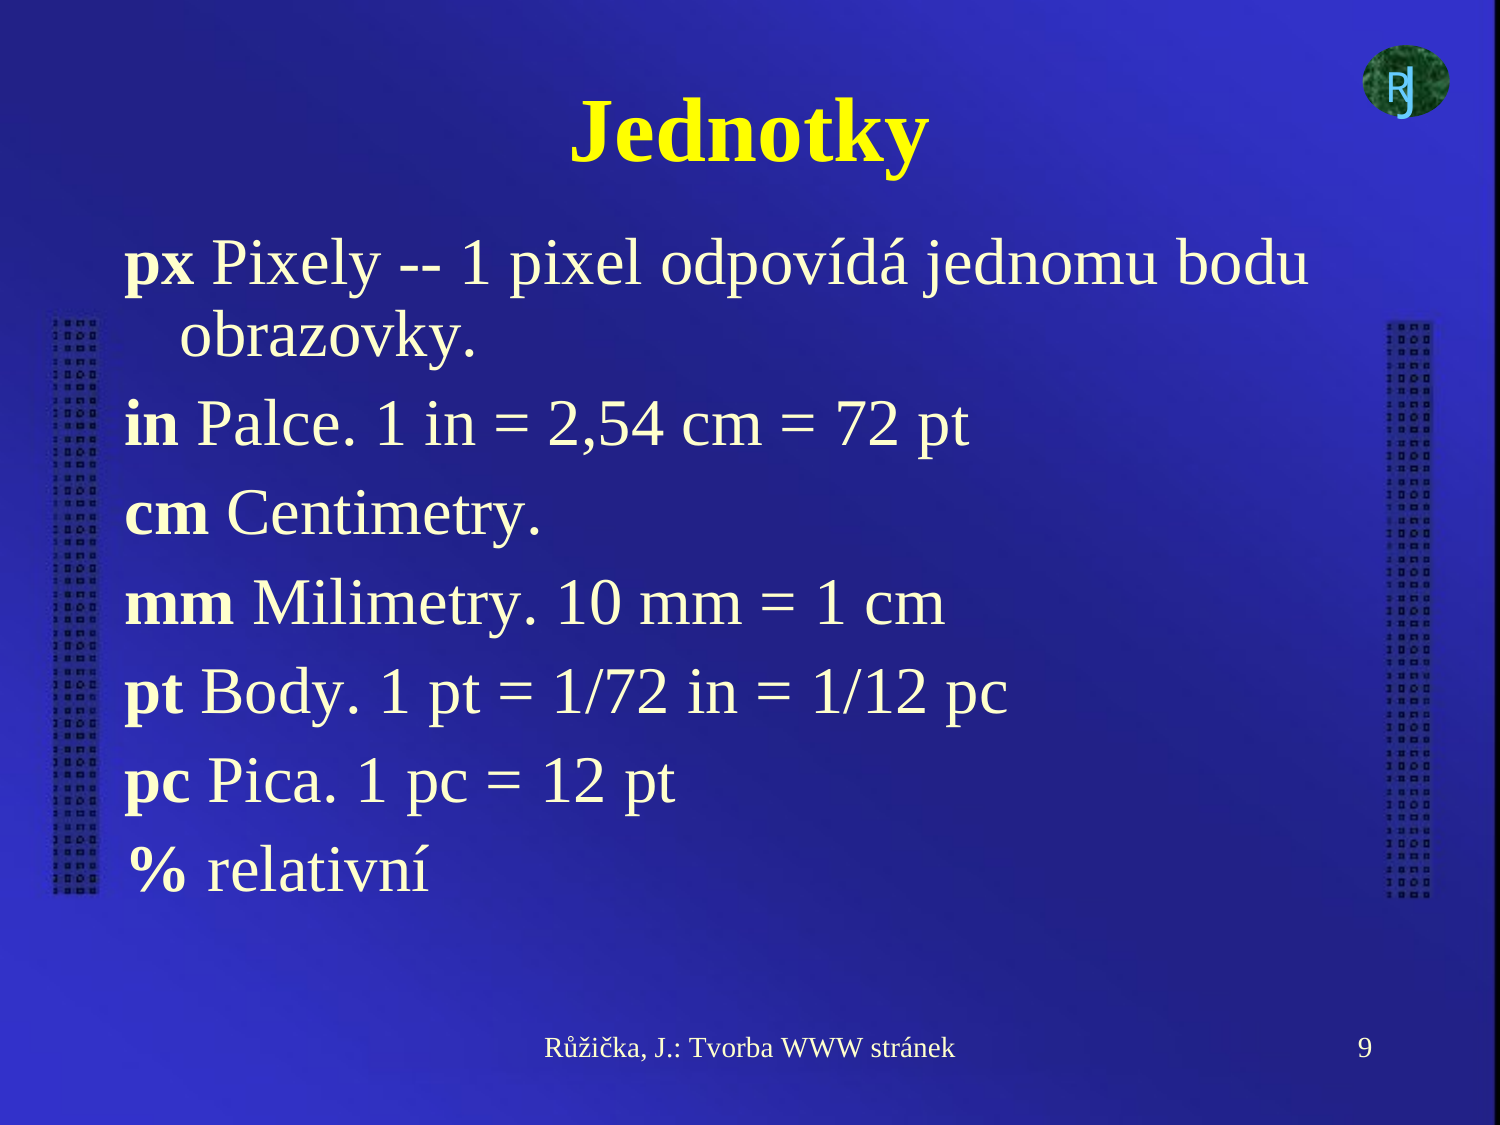

# Jednotky
J
R
px Pixely -- 1 pixel odpovídá jednomu bodu obrazovky.
in Palce. 1 in = 2,54 cm = 72 pt
cm Centimetry.
mm Milimetry. 10 mm = 1 cm
pt Body. 1 pt = 1/72 in = 1/12 pc
pc Pica. 1 pc = 12 pt
% relativní
Růžička, J.: Tvorba WWW stránek